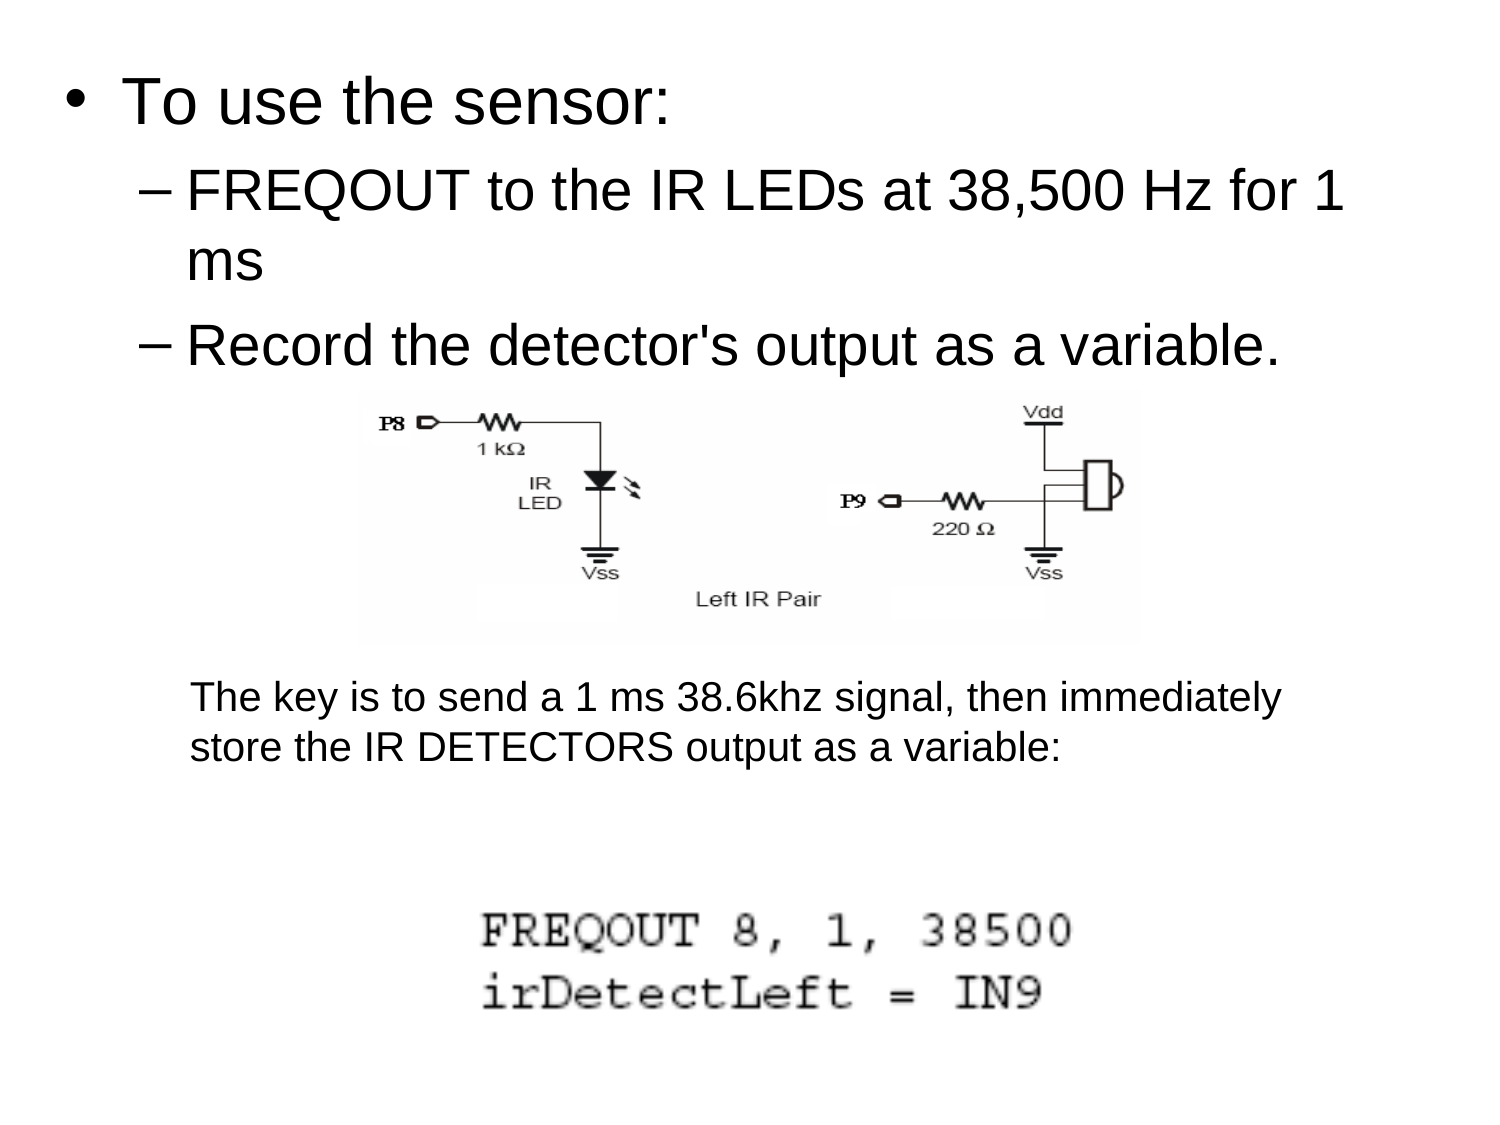

# To use the sensor:
FREQOUT to the IR LEDs at 38,500 Hz for 1 ms
Record the detector's output as a variable.
The key is to send a 1 ms 38.6khz signal, then immediately store the IR DETECTORS output as a variable: